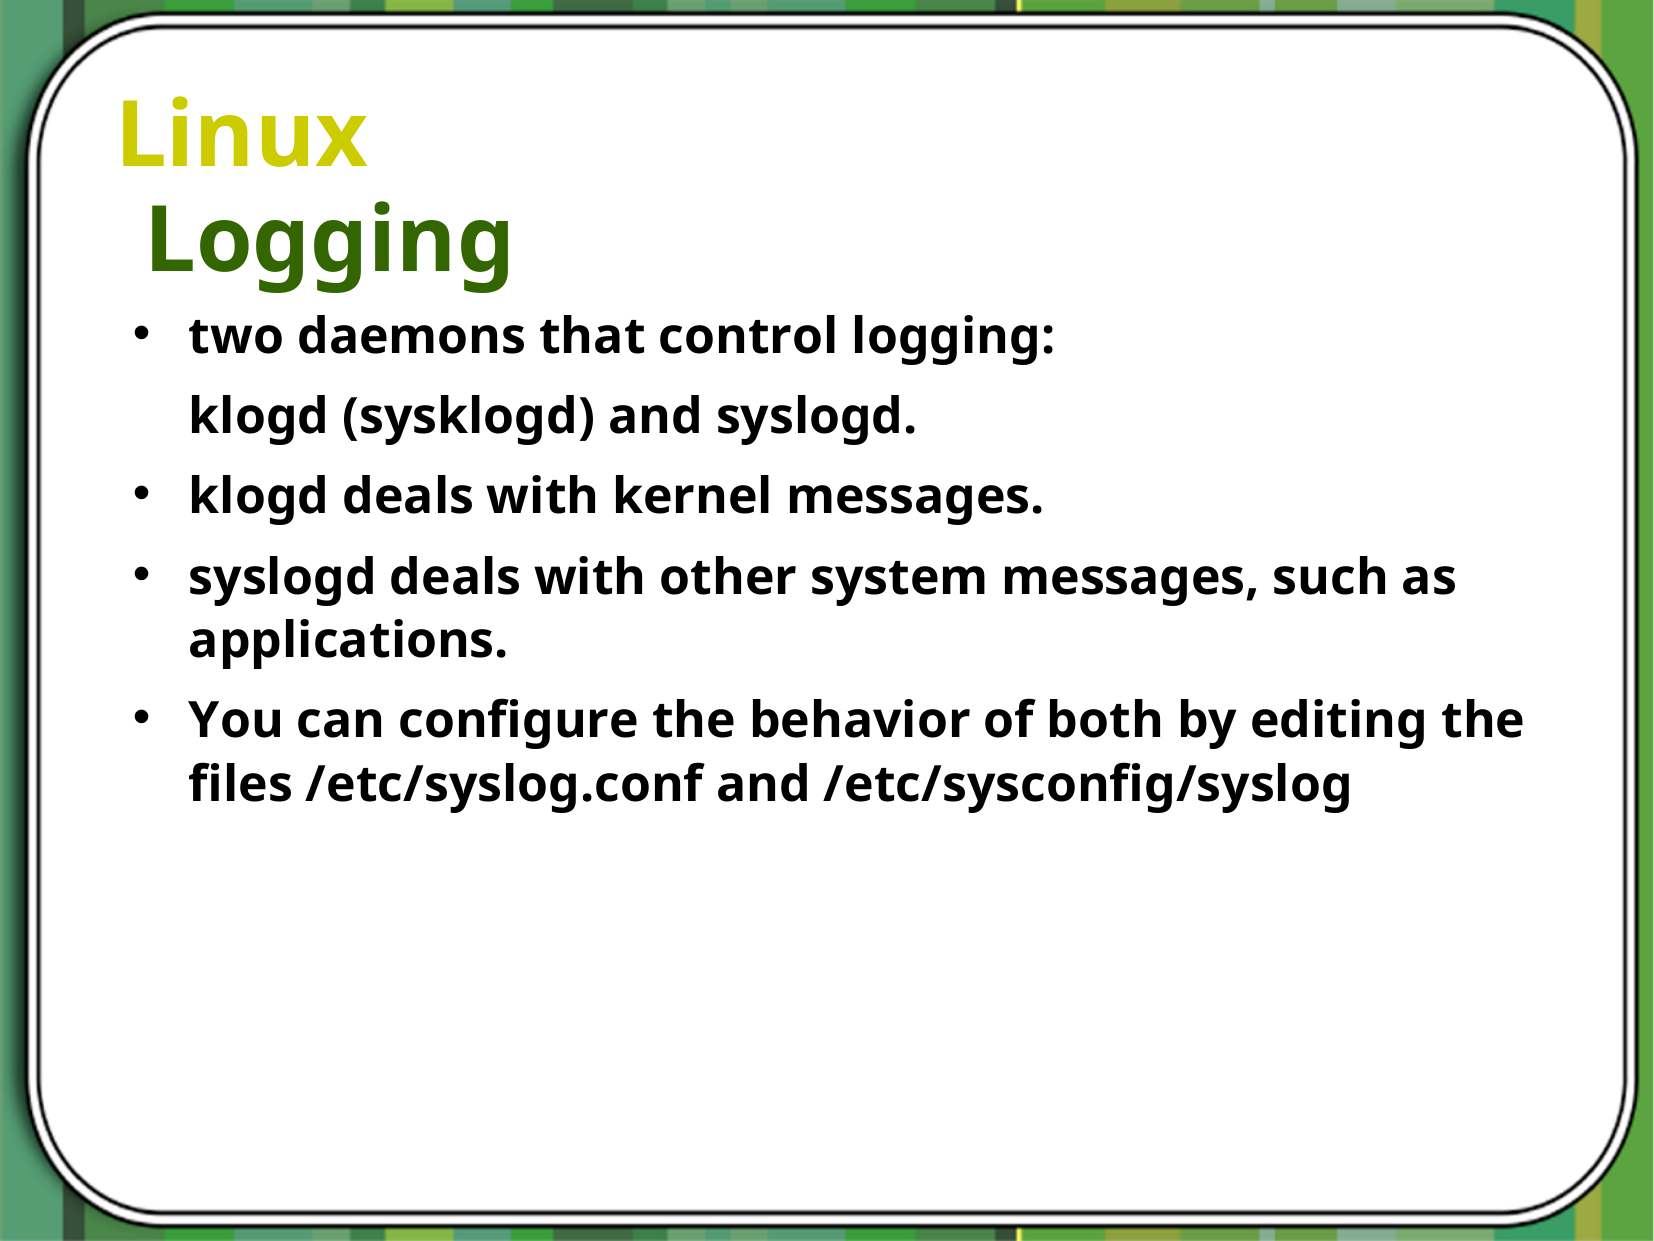

# Linux
Logging
two daemons that control logging:
klogd (sysklogd) and syslogd.
klogd deals with kernel messages.
syslogd deals with other system messages, such as applications.
You can configure the behavior of both by editing the files /etc/syslog.conf and /etc/sysconfig/syslog